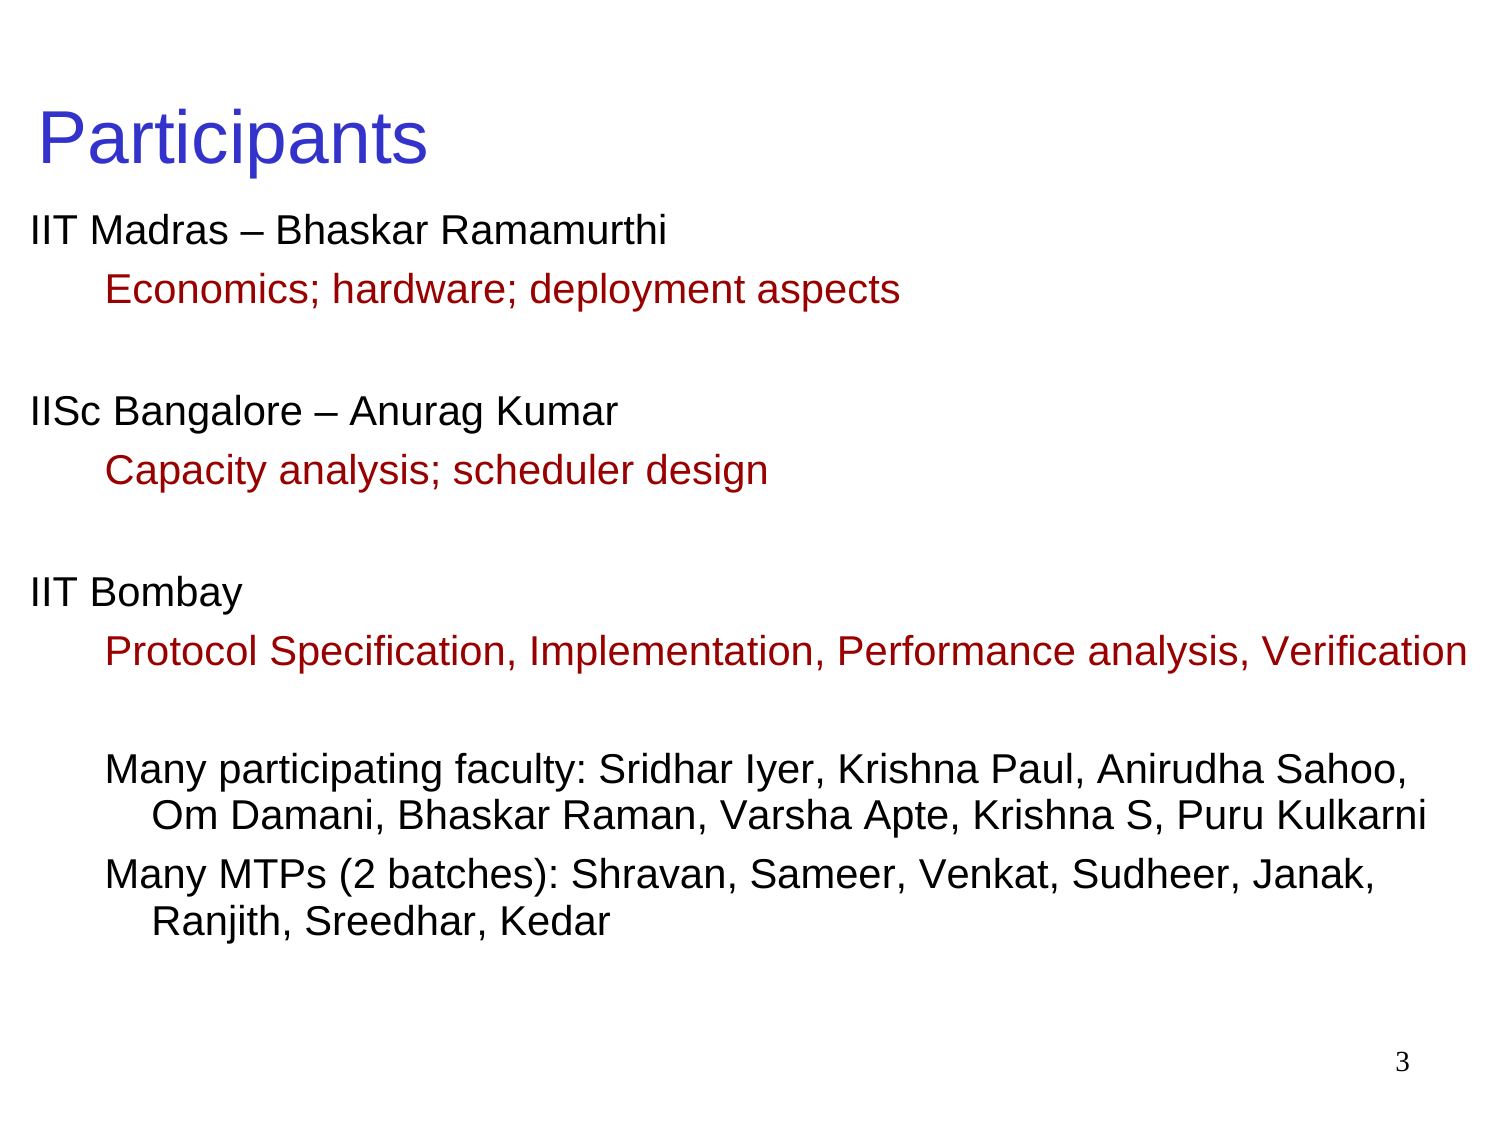

# Participants
IIT Madras – Bhaskar Ramamurthi
Economics; hardware; deployment aspects
IISc Bangalore – Anurag Kumar
Capacity analysis; scheduler design
IIT Bombay
Protocol Specification, Implementation, Performance analysis, Verification
Many participating faculty: Sridhar Iyer, Krishna Paul, Anirudha Sahoo, Om Damani, Bhaskar Raman, Varsha Apte, Krishna S, Puru Kulkarni
Many MTPs (2 batches): Shravan, Sameer, Venkat, Sudheer, Janak, Ranjith, Sreedhar, Kedar
3